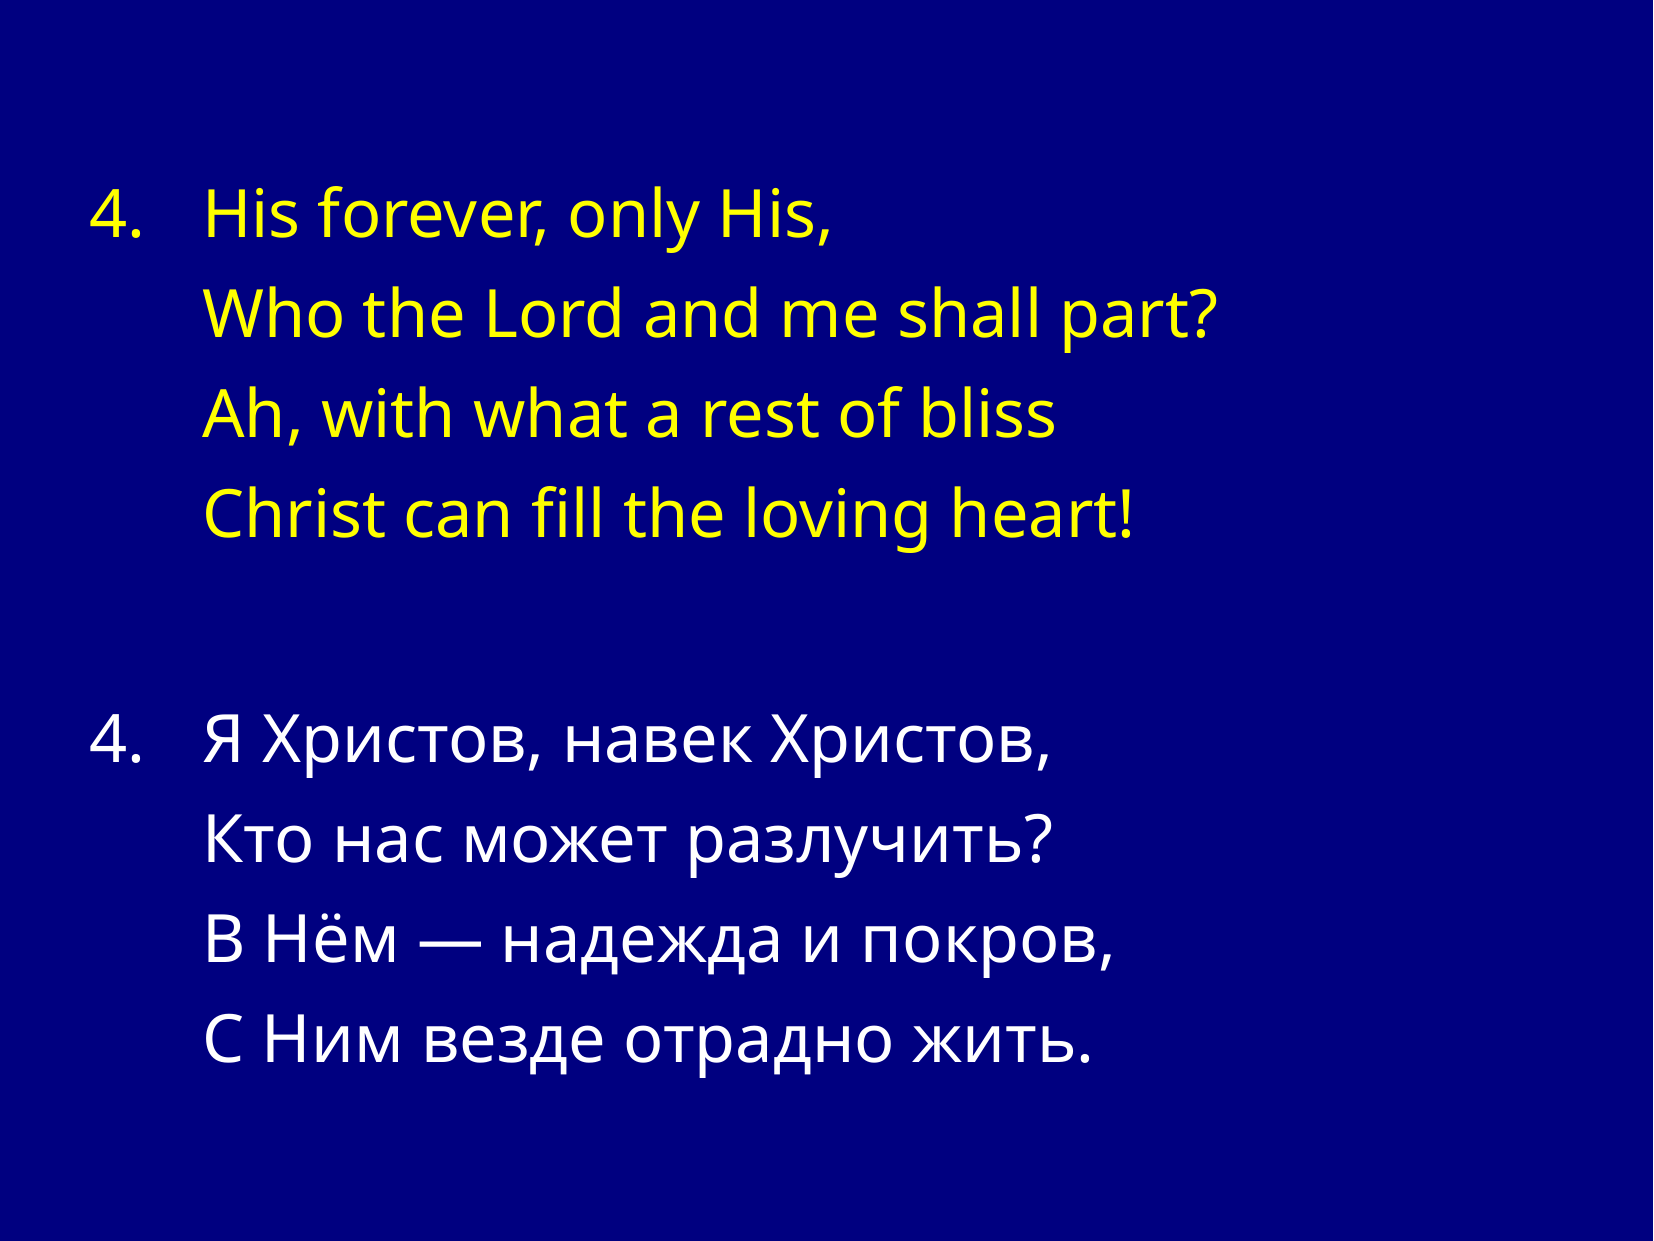

4.	His forever, only His,
	Who the Lord and me shall part?
	Ah, with what a rest of bliss
	Christ can fill the loving heart!
4.	Я Христов, навек Христов,
	Кто нас может разлучить?
	В Нём — надежда и покров,
	С Ним везде отрадно жить.